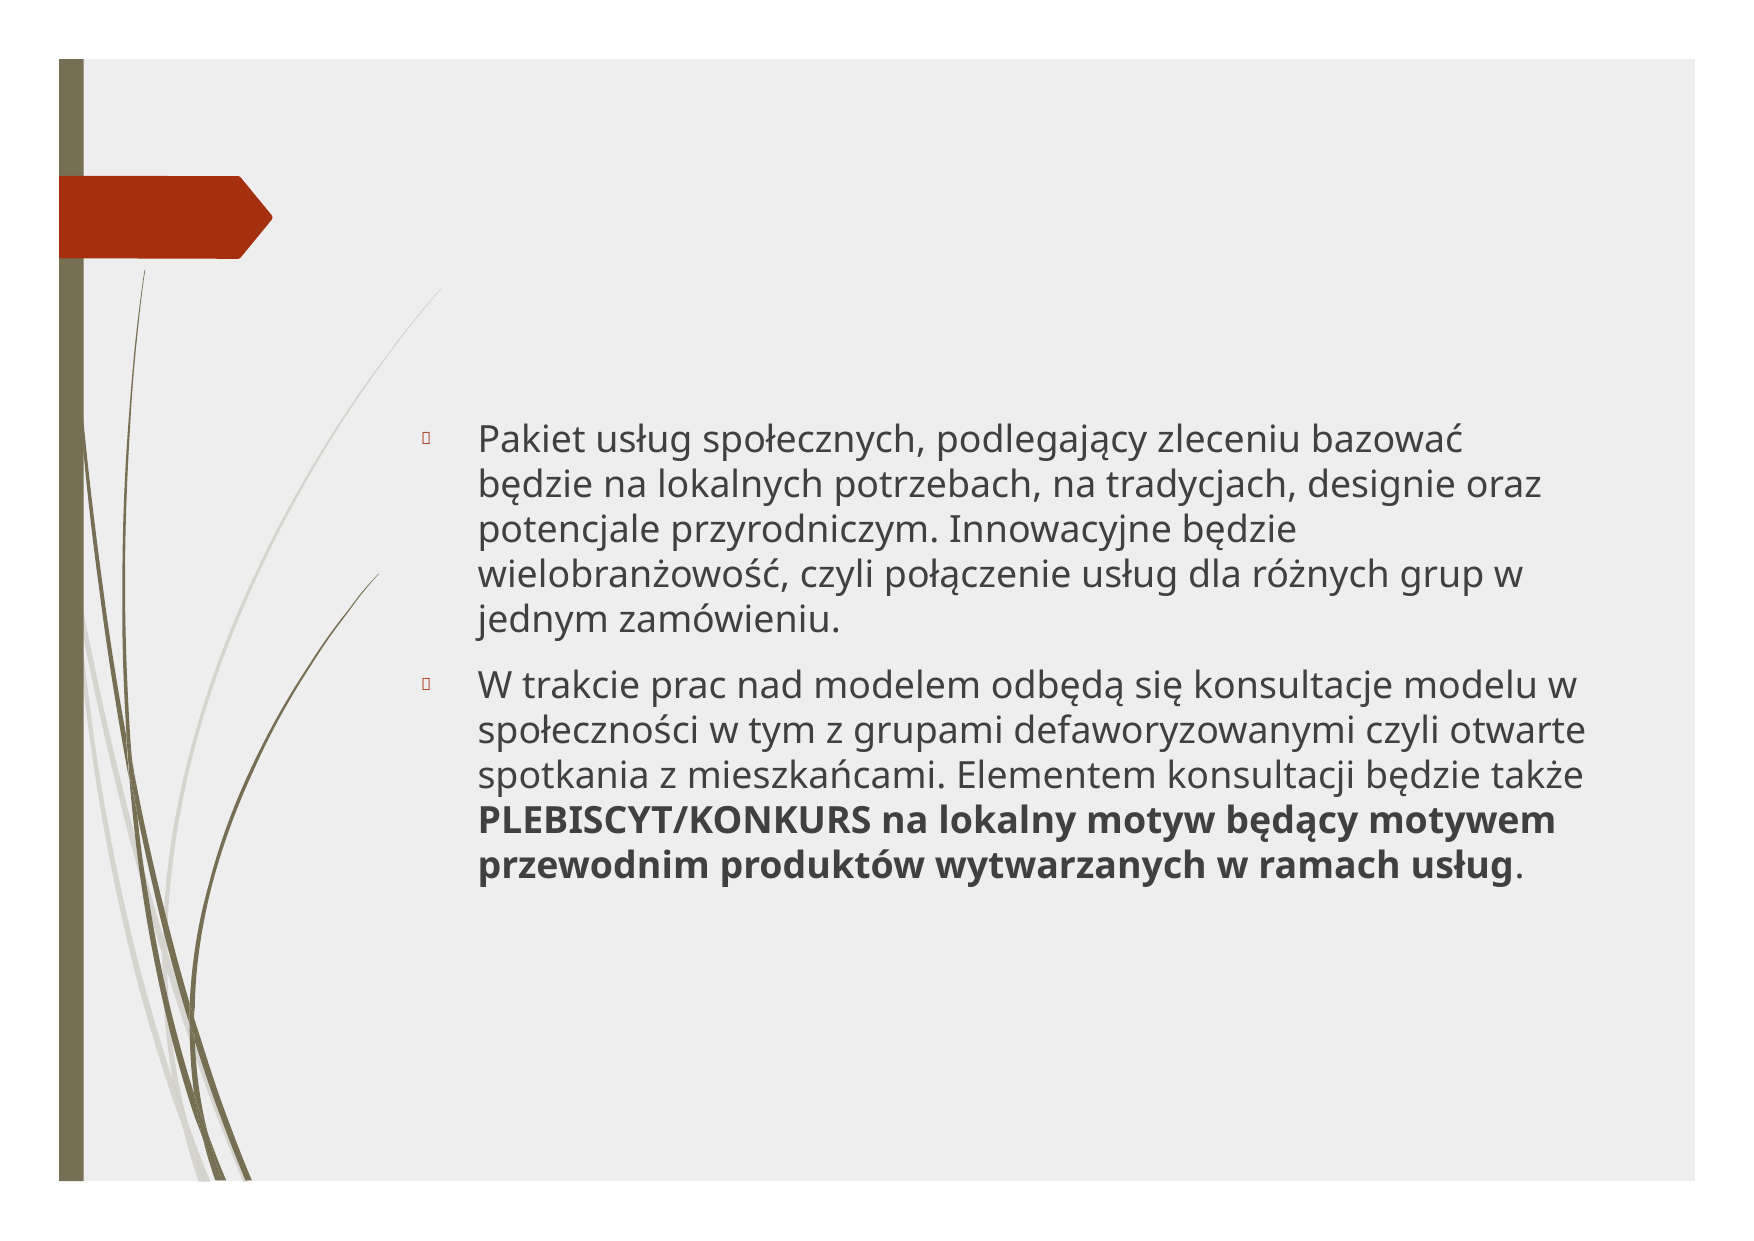

#
Pakiet usług społecznych, podlegający zleceniu bazować będzie na lokalnych potrzebach, na tradycjach, designie oraz potencjale przyrodniczym. Innowacyjne będzie wielobranżowość, czyli połączenie usług dla różnych grup w jednym zamówieniu.
W trakcie prac nad modelem odbędą się konsultacje modelu w społeczności w tym z grupami defaworyzowanymi czyli otwarte spotkania z mieszkańcami. Elementem konsultacji będzie także PLEBISCYT/KONKURS na lokalny motyw będący motywem przewodnim produktów wytwarzanych w ramach usług.